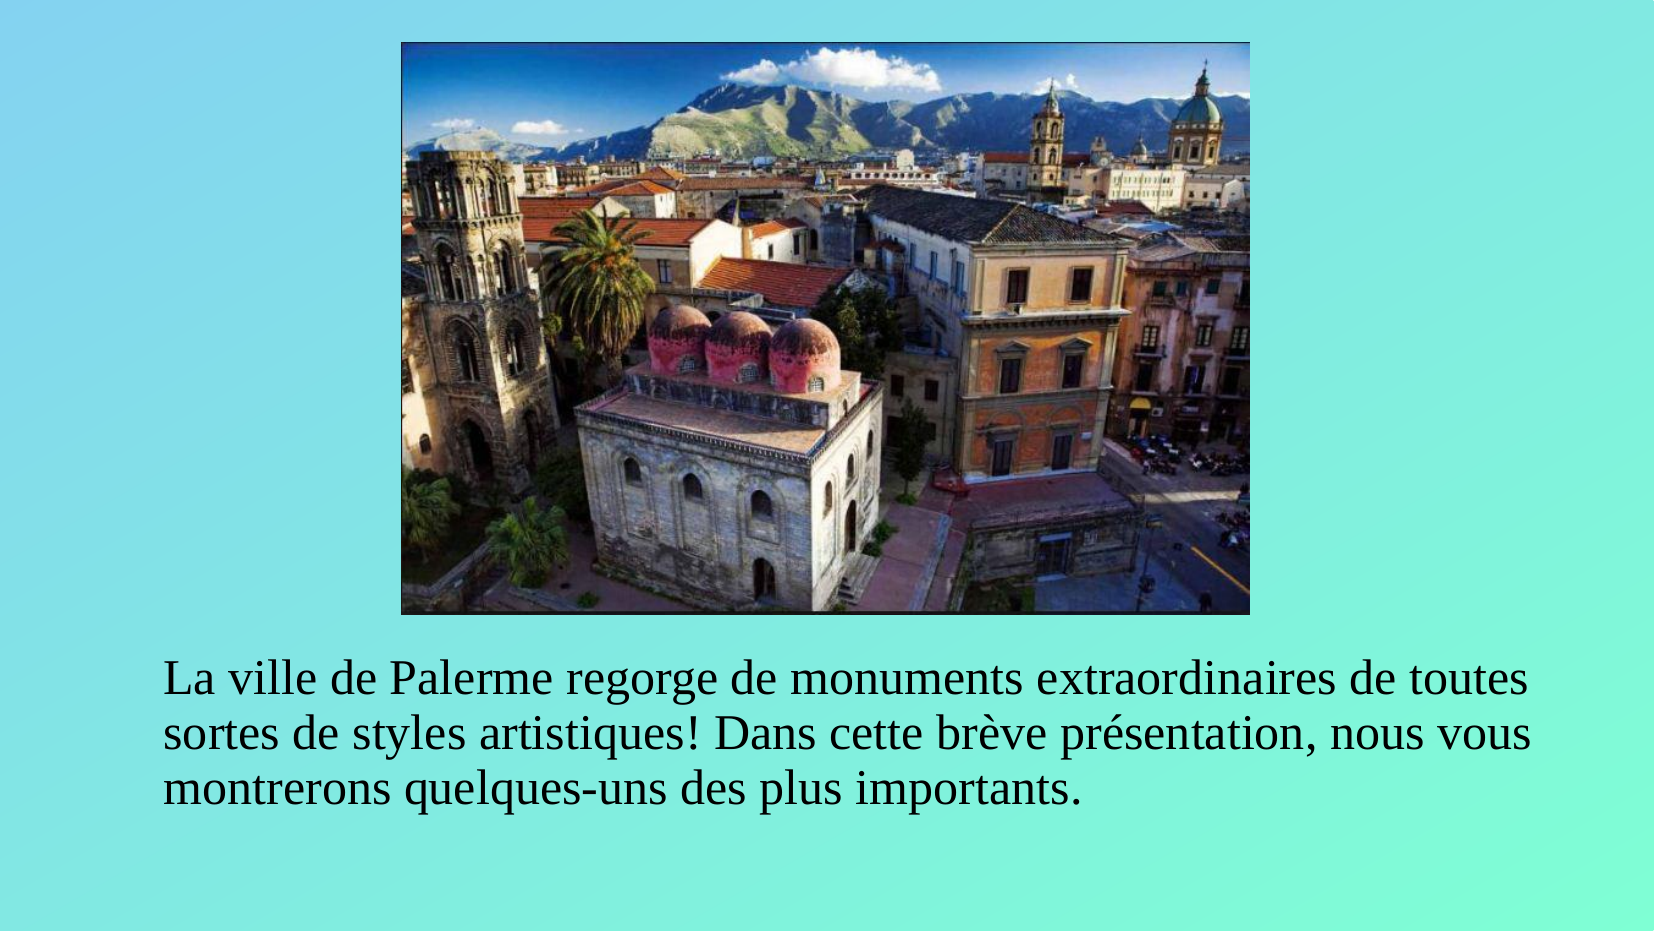

# La ville de Palerme regorge de monuments extraordinaires de toutes sortes de styles artistiques! Dans cette brève présentation, nous vous montrerons quelques-uns des plus importants.